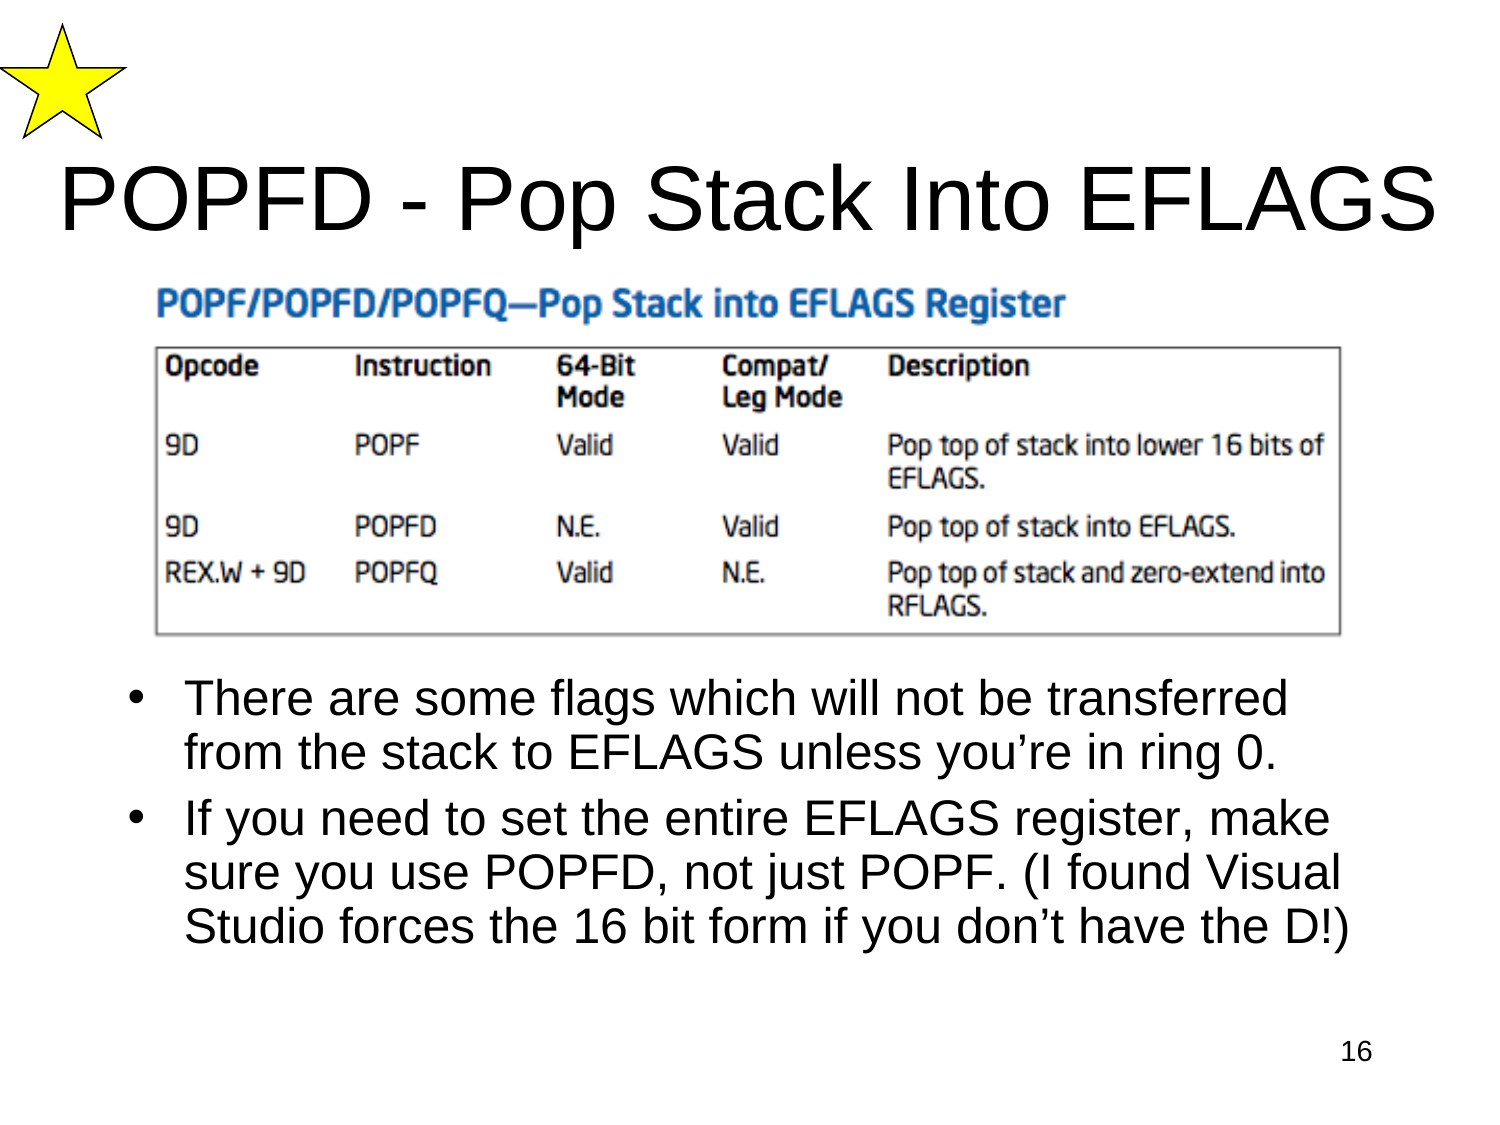

# POPFD - Pop Stack Into EFLAGS
There are some flags which will not be transferred from the stack to EFLAGS unless you’re in ring 0.
If you need to set the entire EFLAGS register, make sure you use POPFD, not just POPF. (I found Visual Studio forces the 16 bit form if you don’t have the D!)